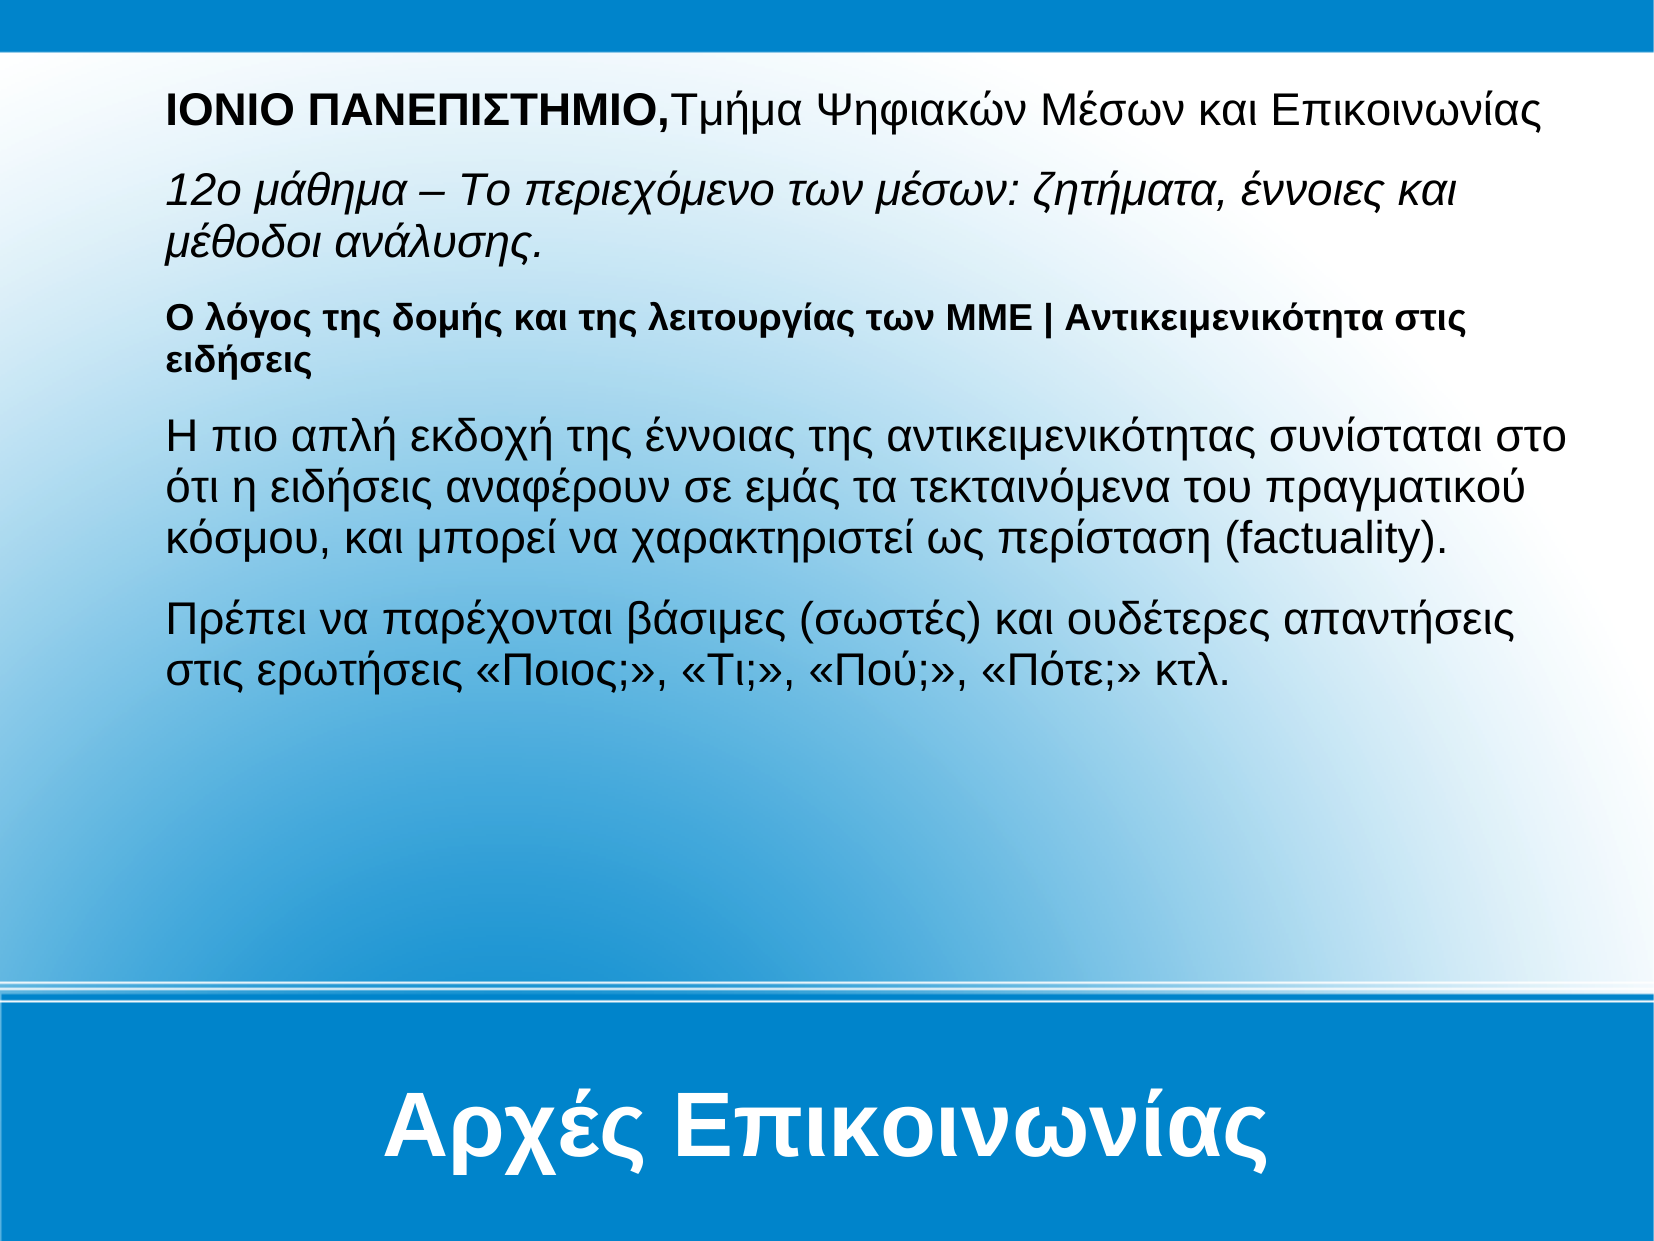

ΙΟΝΙΟ ΠΑΝΕΠΙΣΤΗΜΙΟ,Τμήμα Ψηφιακών Μέσων και Επικοινωνίας
12ο μάθημα – Το περιεχόμενο των μέσων: ζητήματα, έννοιες και μέθοδοι ανάλυσης.
Ο λόγος της δομής και της λειτουργίας των ΜΜΕ | Αντικειμενικότητα στις ειδήσεις
Η πιο απλή εκδοχή της έννοιας της αντικειμενικότητας συνίσταται στο ότι η ειδήσεις αναφέρουν σε εμάς τα τεκταινόμενα του πραγματικού κόσμου, και μπορεί να χαρακτηριστεί ως περίσταση (factuality).
Πρέπει να παρέχονται βάσιμες (σωστές) και ουδέτερες απαντήσεις στις ερωτήσεις «Ποιος;», «Τι;», «Πού;», «Πότε;» κτλ.
# Αρχές Επικοινωνίας